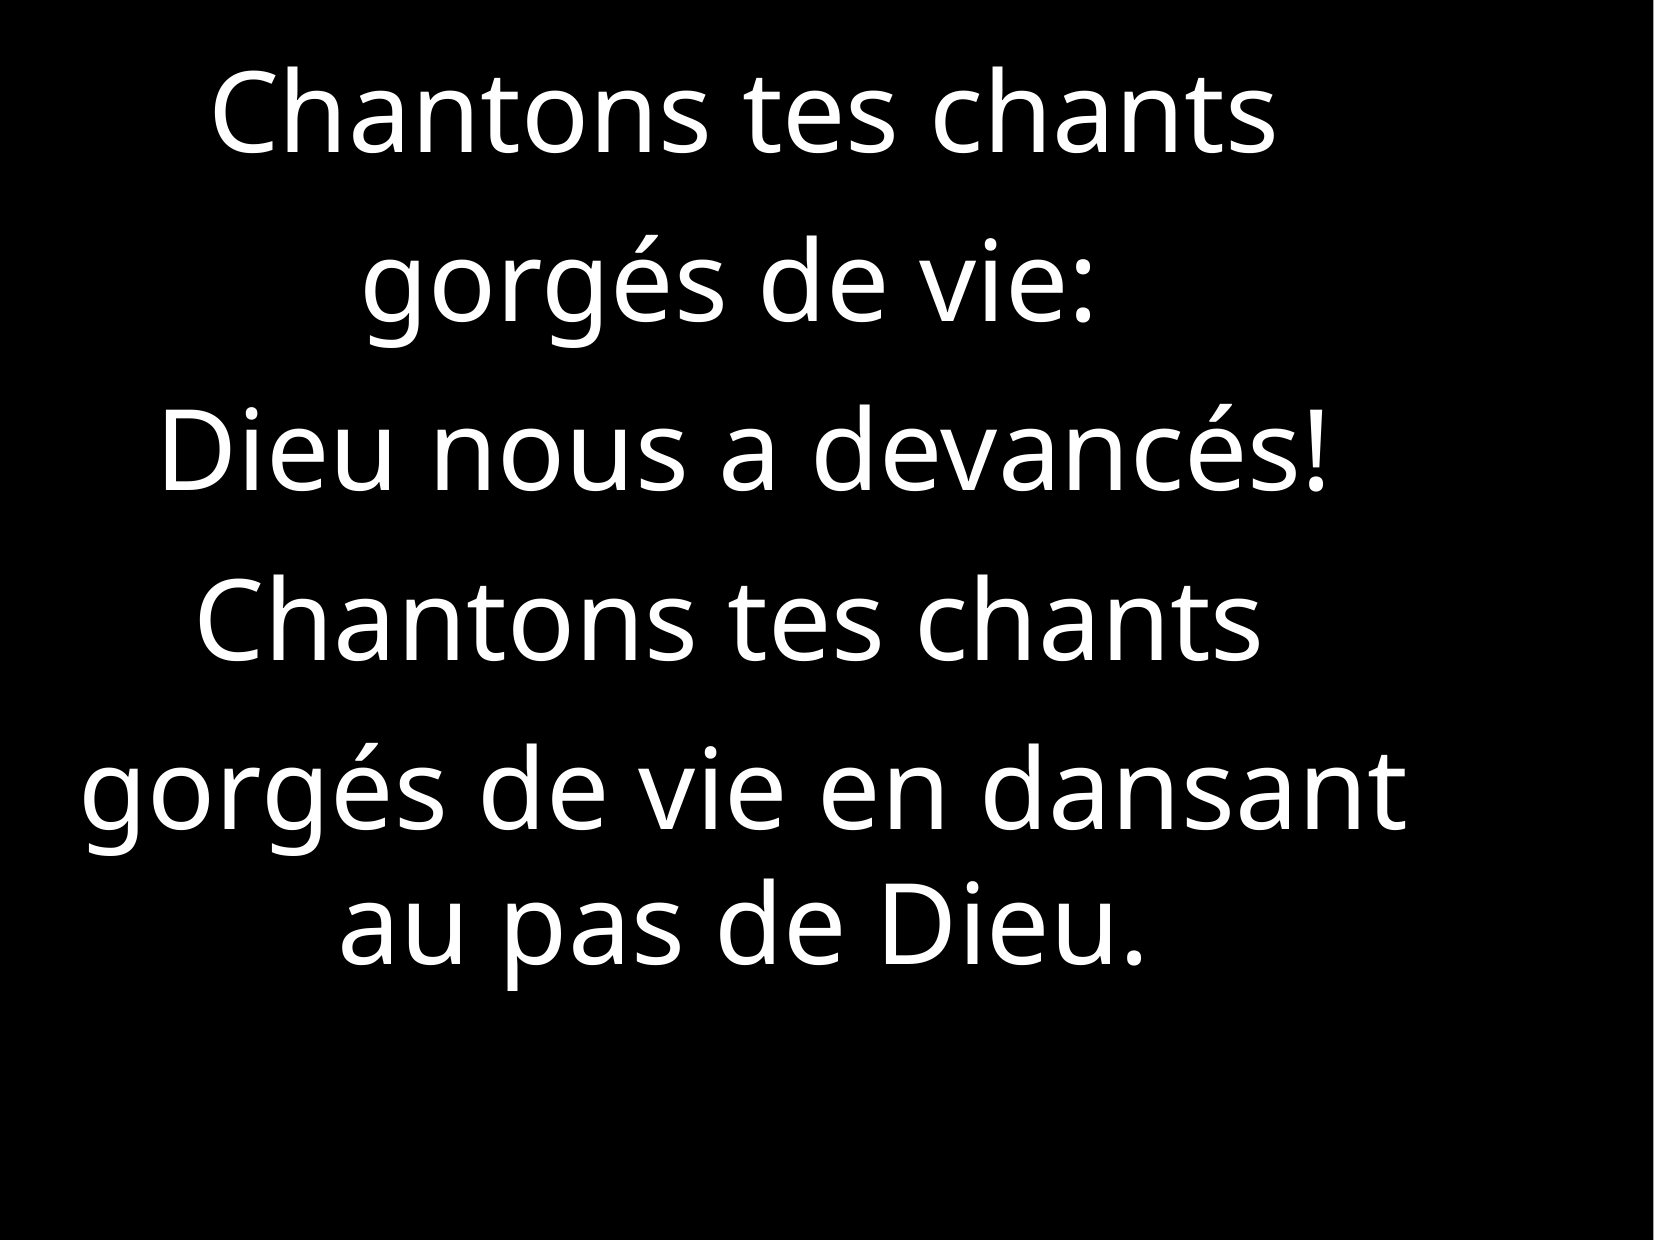

# Chantons tes chants
gorgés de vie:
Dieu nous a devancés!
Chantons tes chants
gorgés de vie en dansant au pas de Dieu.